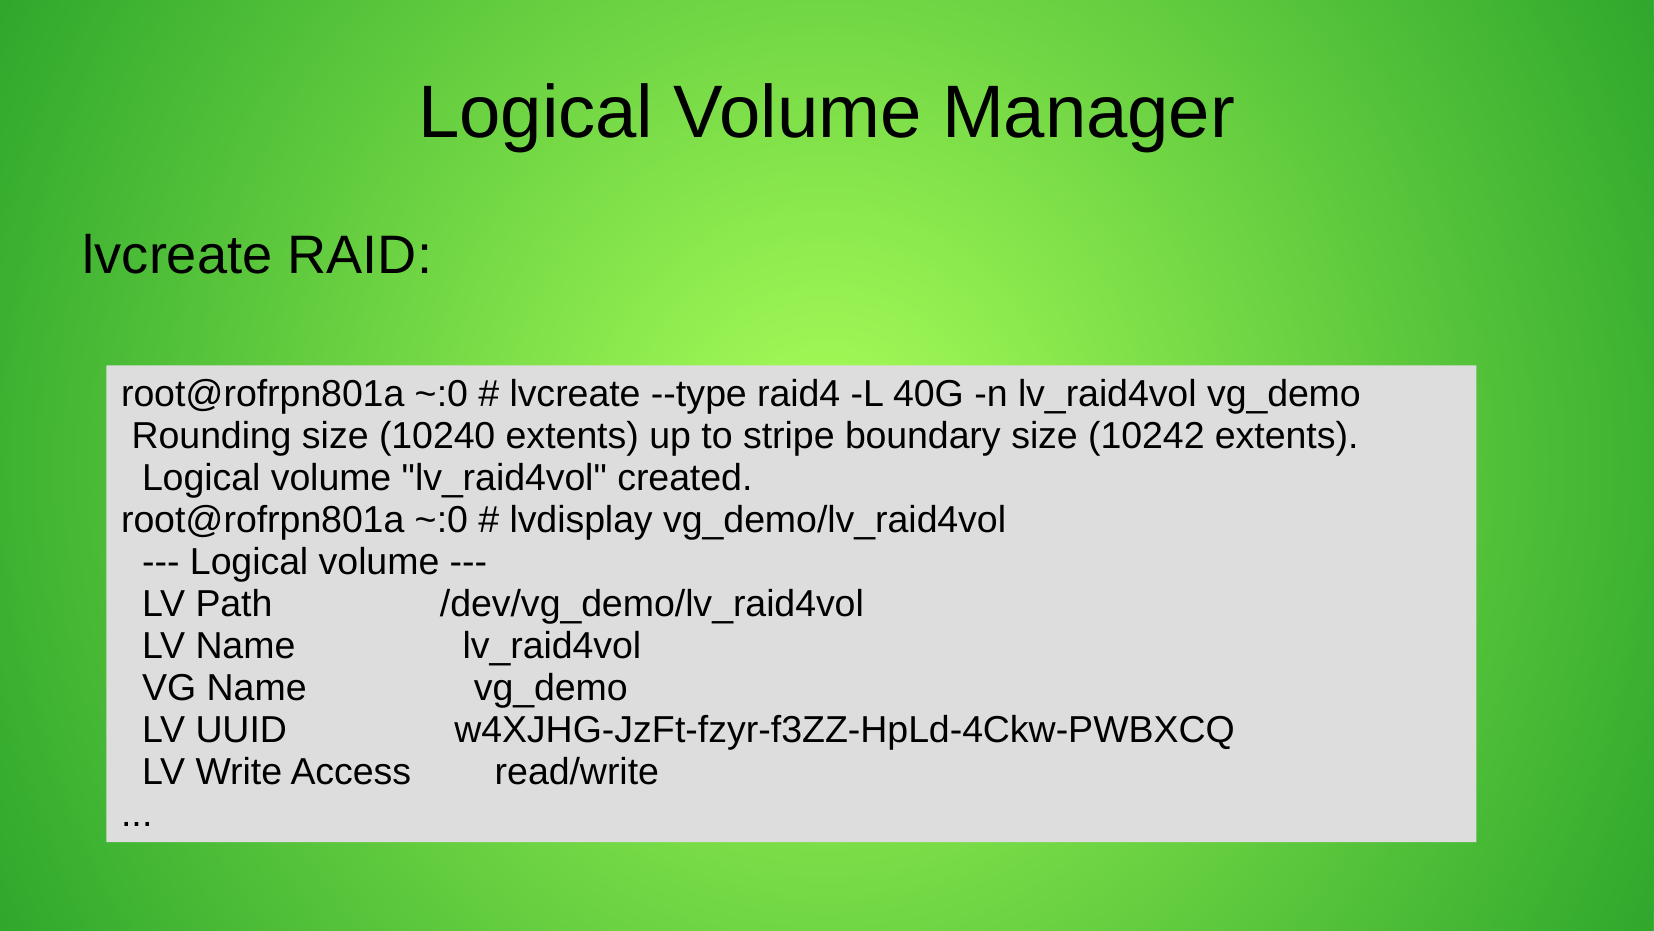

# Logical Volume Manager
lvcreate RAID:
root@rofrpn801a ~:0 # lvcreate --type raid4 -L 40G -n lv_raid4vol vg_demo
 Rounding size (10240 extents) up to stripe boundary size (10242 extents).
 Logical volume "lv_raid4vol" created.
root@rofrpn801a ~:0 # lvdisplay vg_demo/lv_raid4vol
 --- Logical volume ---
 LV Path /dev/vg_demo/lv_raid4vol
 LV Name lv_raid4vol
 VG Name vg_demo
 LV UUID w4XJHG-JzFt-fzyr-f3ZZ-HpLd-4Ckw-PWBXCQ
 LV Write Access read/write
...